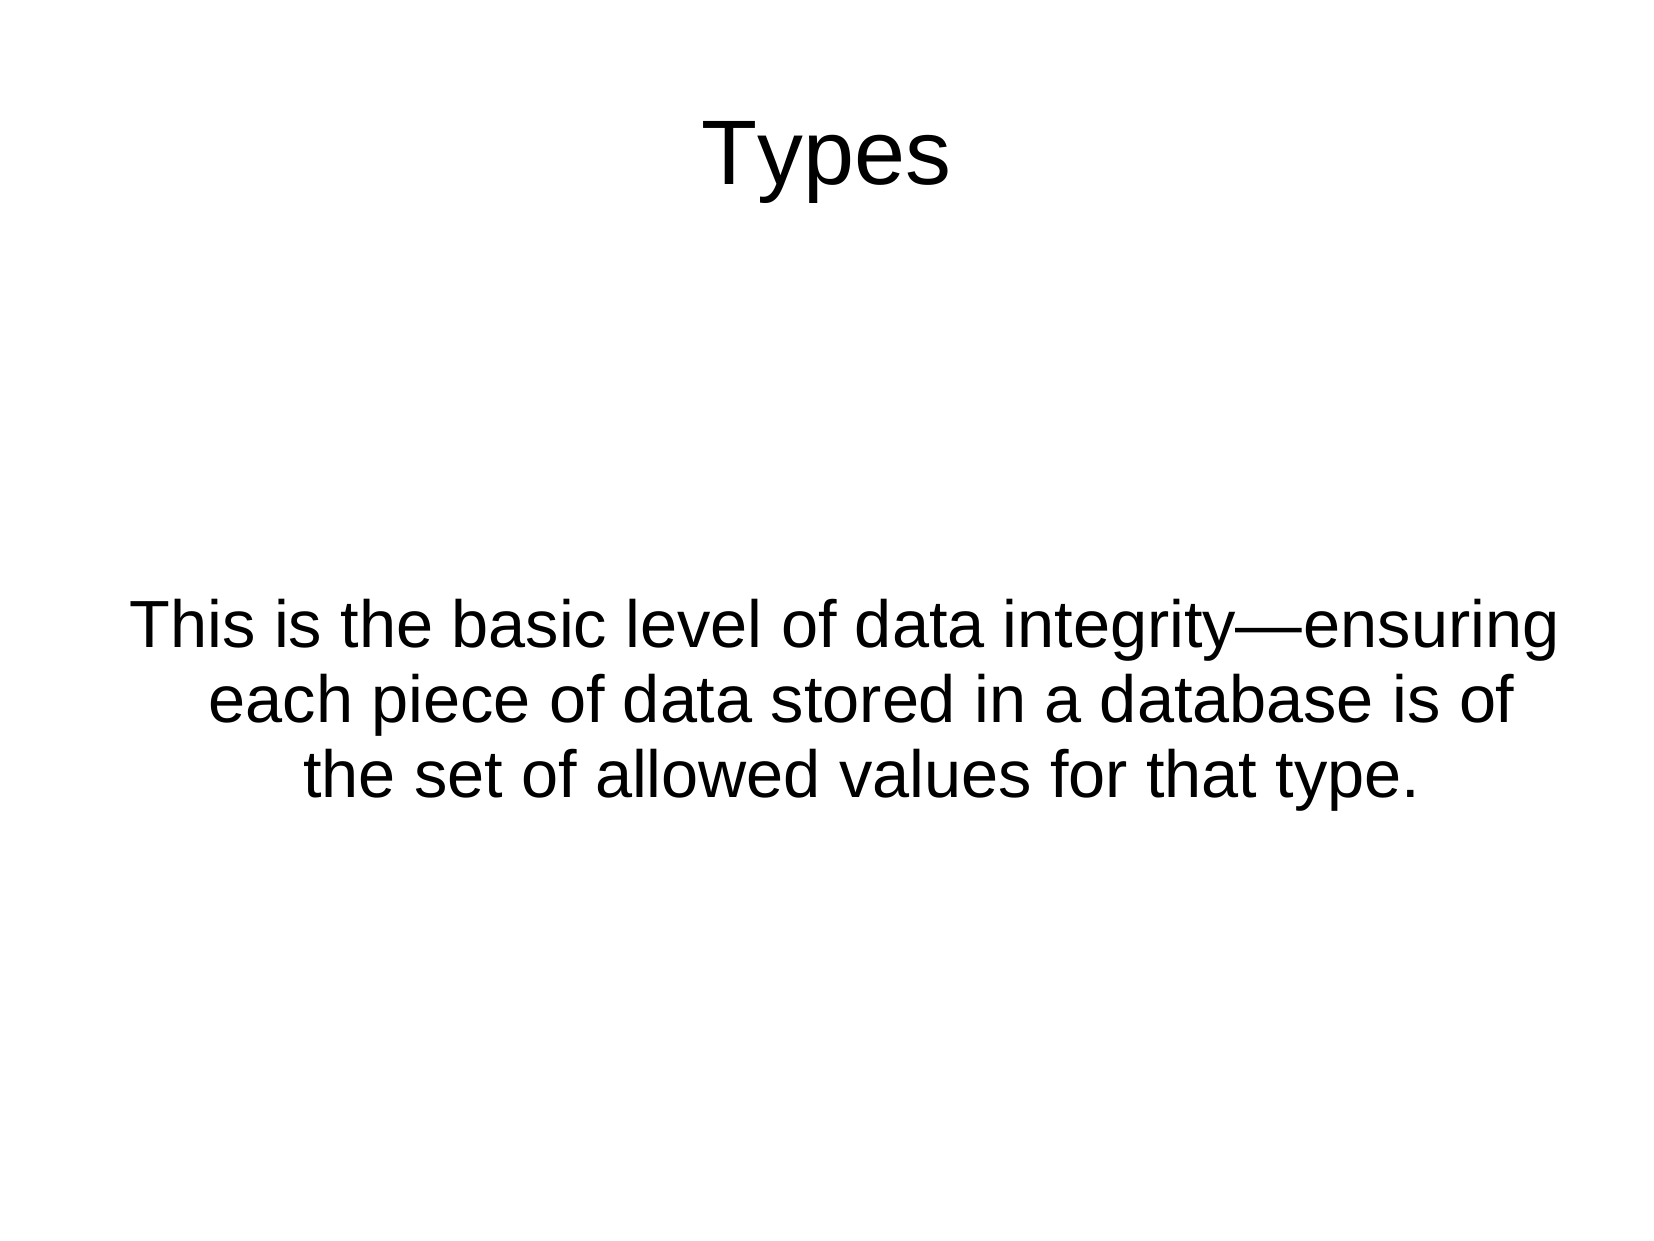

# Types
This is the basic level of data integrity—ensuring each piece of data stored in a database is of the set of allowed values for that type.